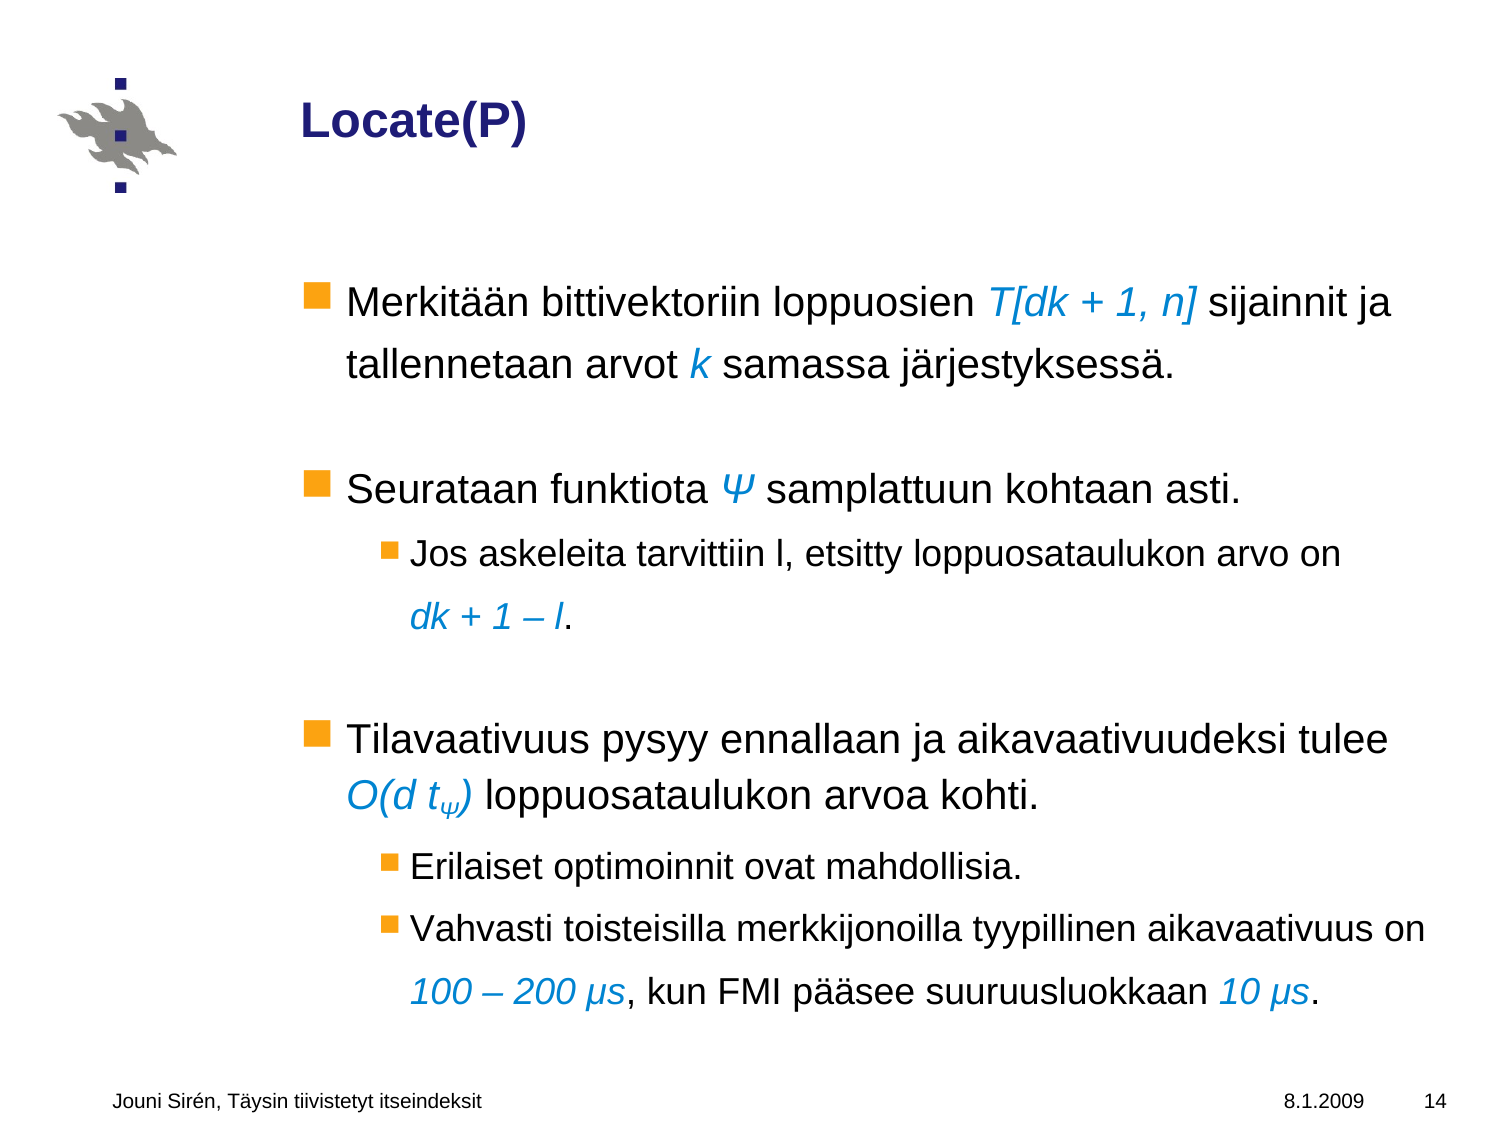

# Locate(P)
Merkitään bittivektoriin loppuosien T[dk + 1, n] sijainnit ja tallennetaan arvot k samassa järjestyksessä.
Seurataan funktiota Ψ samplattuun kohtaan asti.
Jos askeleita tarvittiin l, etsitty loppuosataulukon arvo on
dk + 1 – l.
Tilavaativuus pysyy ennallaan ja aikavaativuudeksi tulee O(d tΨ) loppuosataulukon arvoa kohti.
Erilaiset optimoinnit ovat mahdollisia.
Vahvasti toisteisilla merkkijonoilla tyypillinen aikavaativuus on 100 – 200 μs, kun FMI pääsee suuruusluokkaan 10 μs.
Jouni Sirén, Täysin tiivistetyt itseindeksit
8.1.2009
14